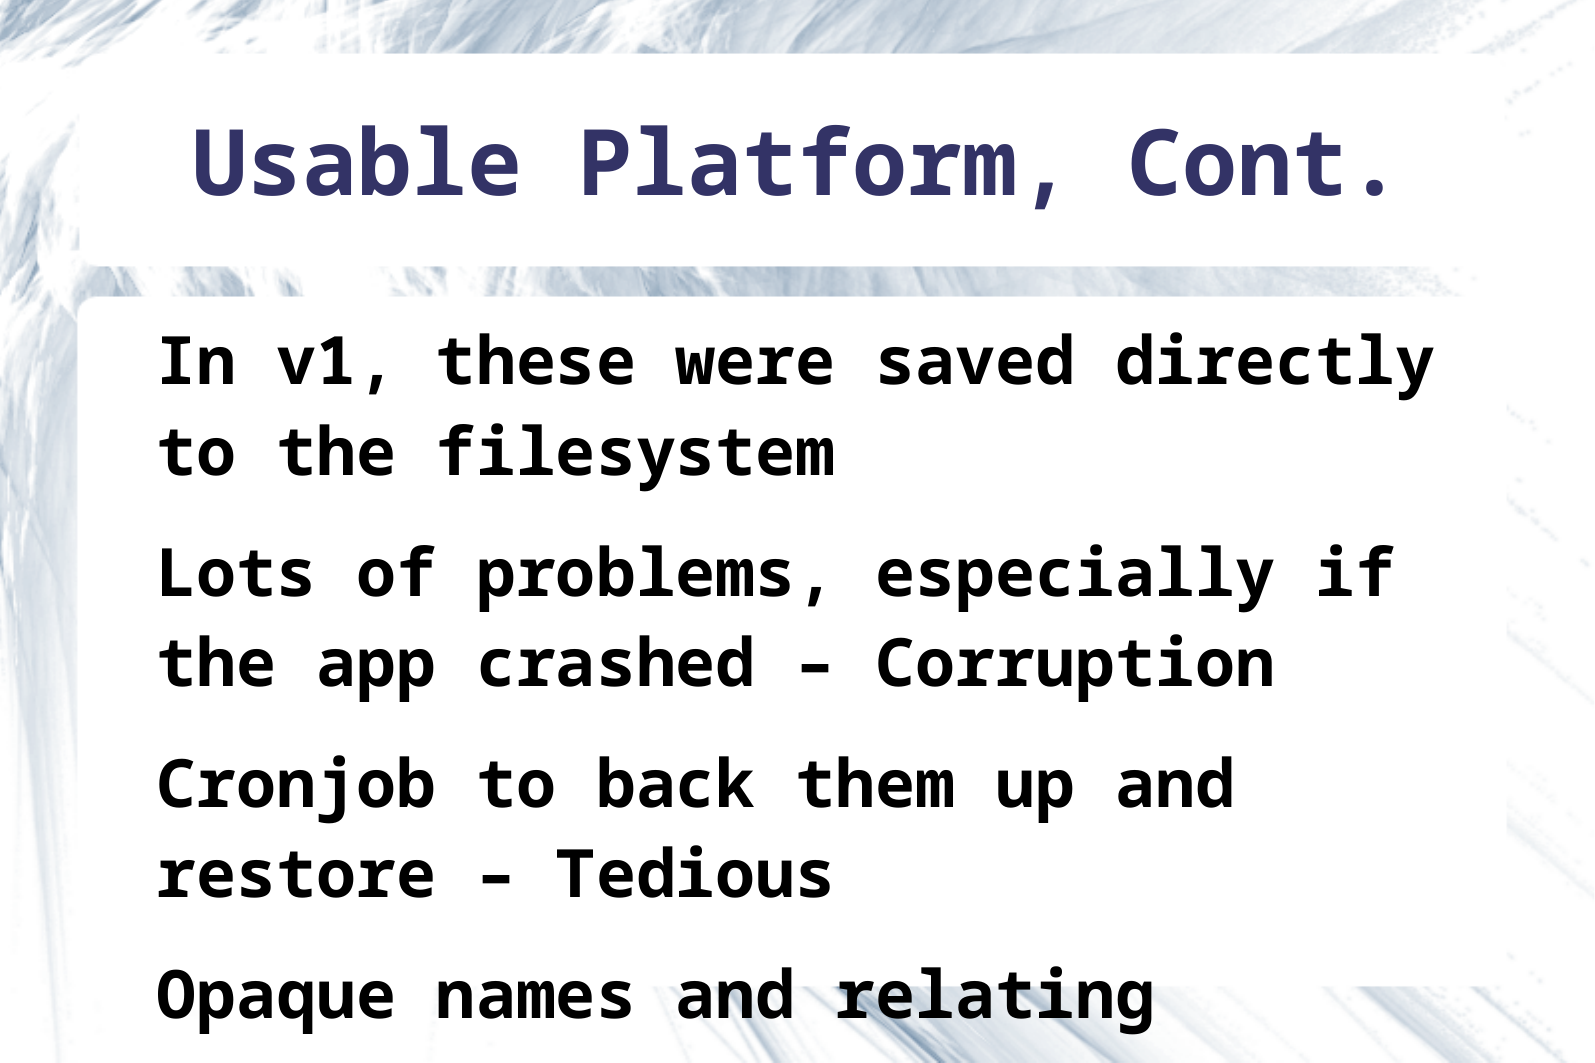

# Usable Platform, Cont.
In v1, these were saved directly to the filesystem
Lots of problems, especially if the app crashed – Corruption
Cronjob to back them up and restore – Tedious
Opaque names and relating